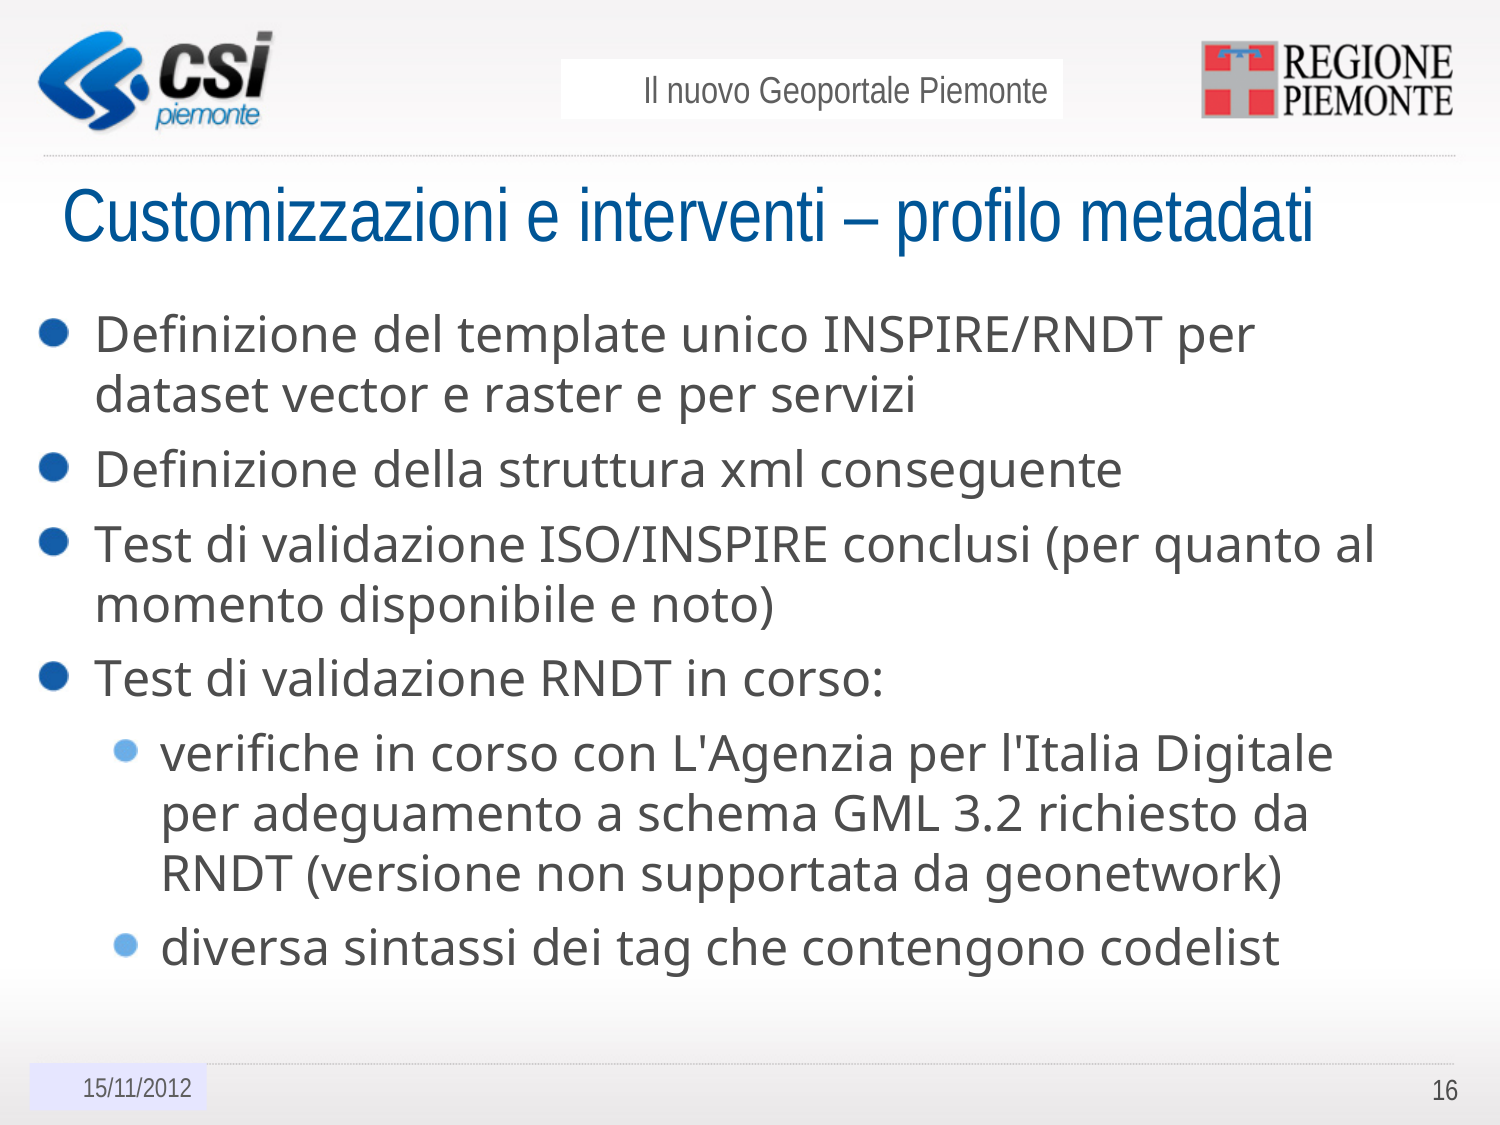

Il nuovo Geoportale Piemonte
# Customizzazioni e interventi – profilo metadati
Definizione del template unico INSPIRE/RNDT per dataset vector e raster e per servizi
Definizione della struttura xml conseguente
Test di validazione ISO/INSPIRE conclusi (per quanto al momento disponibile e noto)
Test di validazione RNDT in corso:
verifiche in corso con L'Agenzia per l'Italia Digitale per adeguamento a schema GML 3.2 richiesto da RNDT (versione non supportata da geonetwork)
diversa sintassi dei tag che contengono codelist
15/11/2012